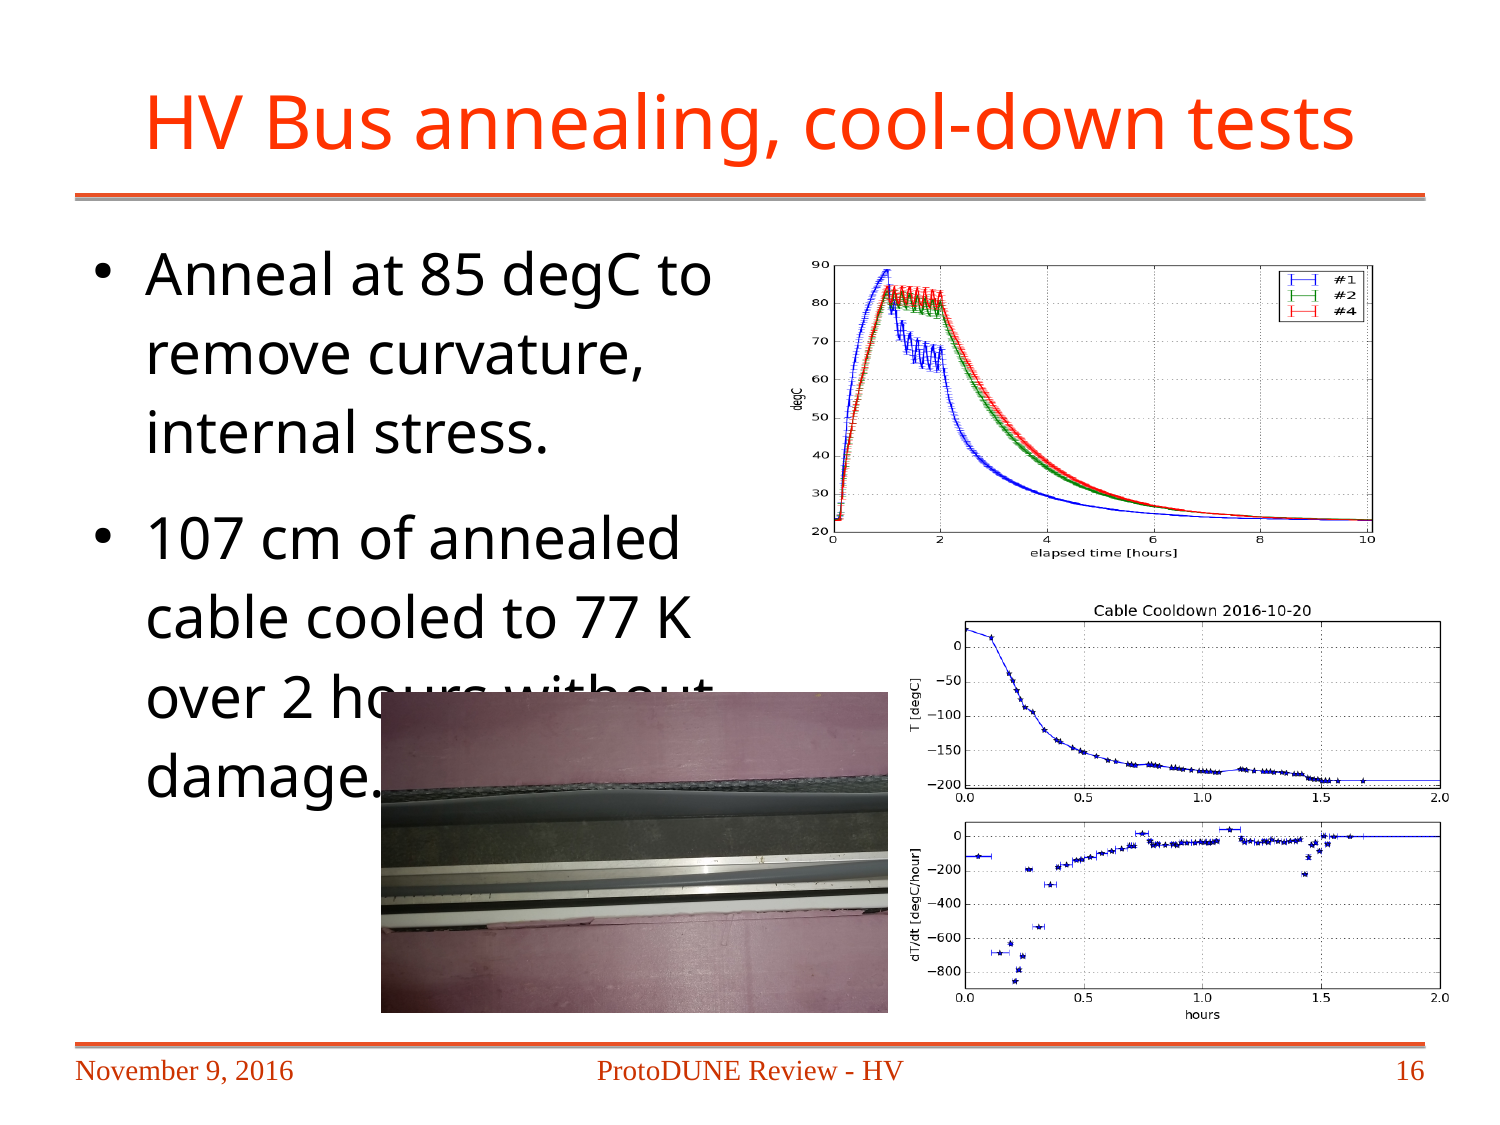

# HV Bus annealing, cool-down tests
Anneal at 85 degC to remove curvature, internal stress.
107 cm of annealed cable cooled to 77 K over 2 hours without damage.
November 9, 2016
ProtoDUNE Review - HV
16